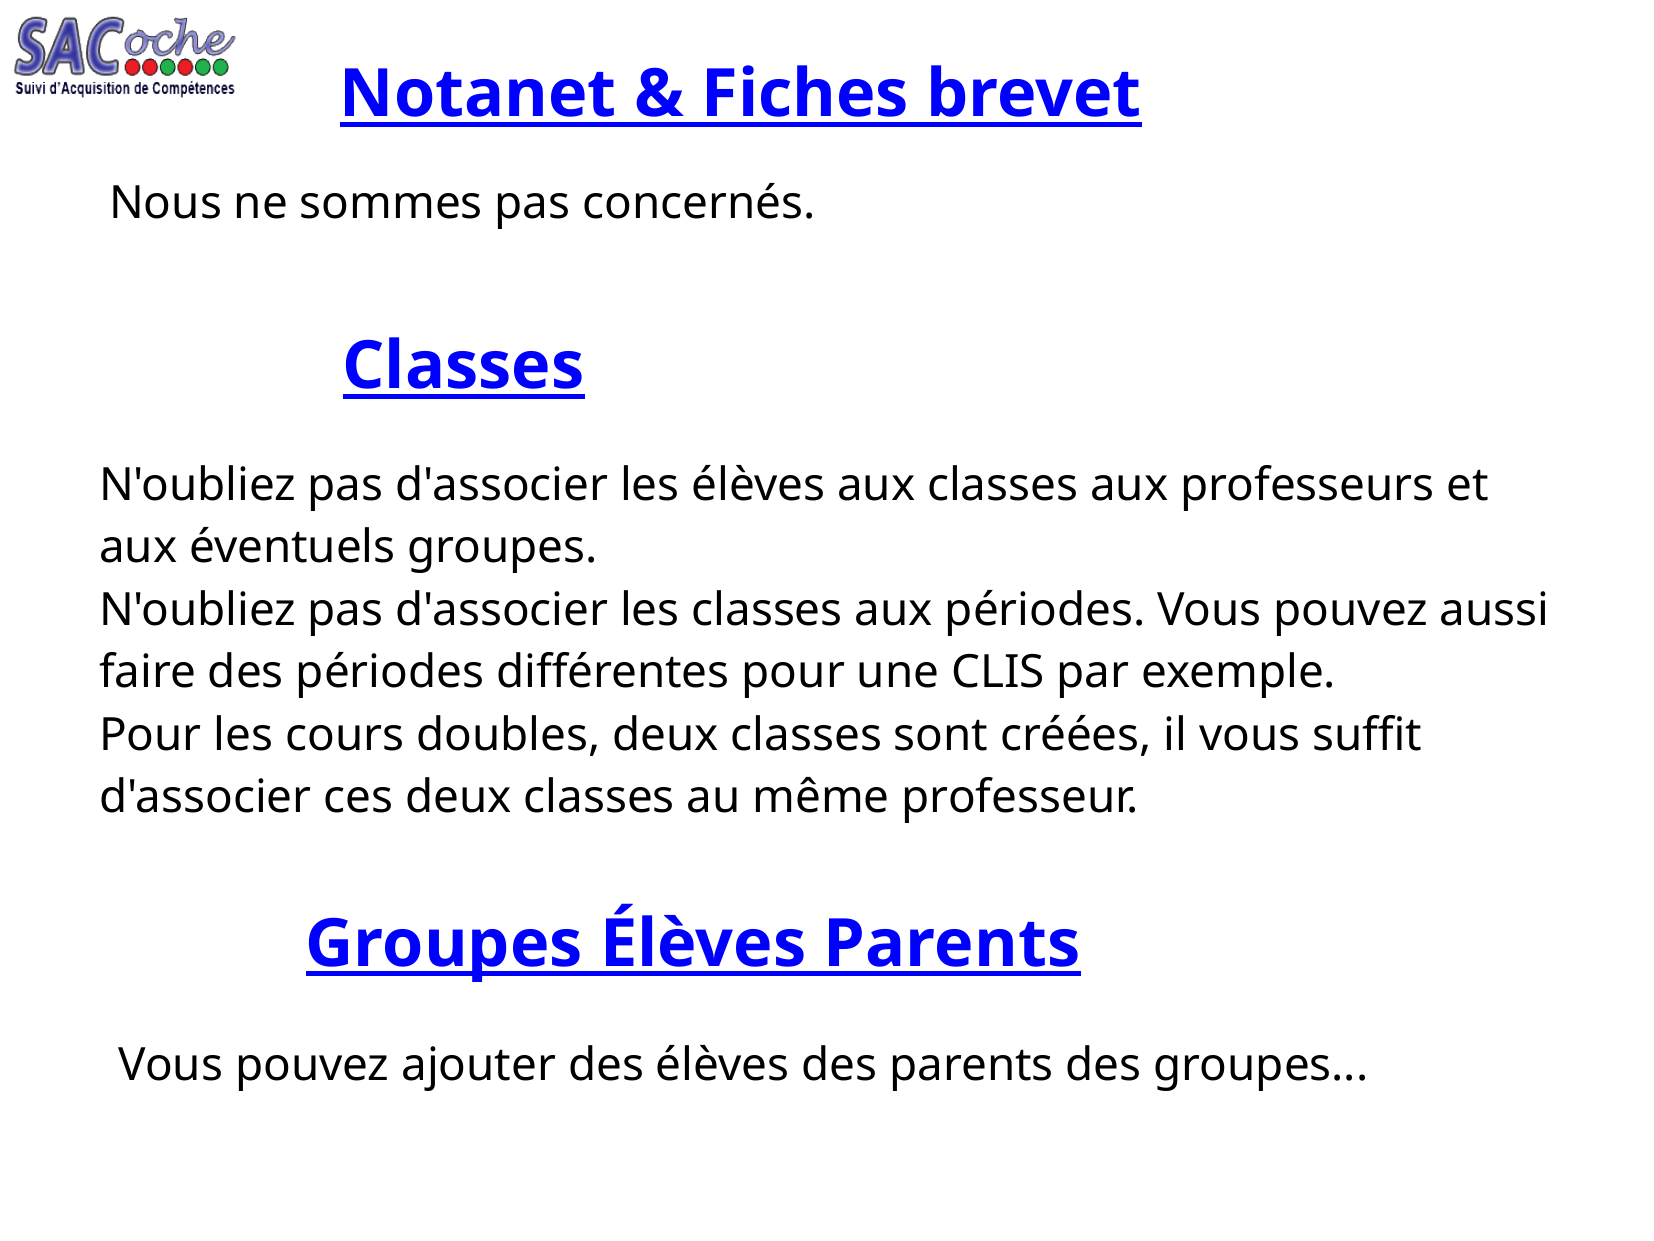

# Notanet & Fiches brevet
Nous ne sommes pas concernés.
Classes
N'oubliez pas d'associer les élèves aux classes aux professeurs et aux éventuels groupes.
N'oubliez pas d'associer les classes aux périodes. Vous pouvez aussi faire des périodes différentes pour une CLIS par exemple.
Pour les cours doubles, deux classes sont créées, il vous suffit d'associer ces deux classes au même professeur.
Groupes Élèves Parents
Vous pouvez ajouter des élèves des parents des groupes...